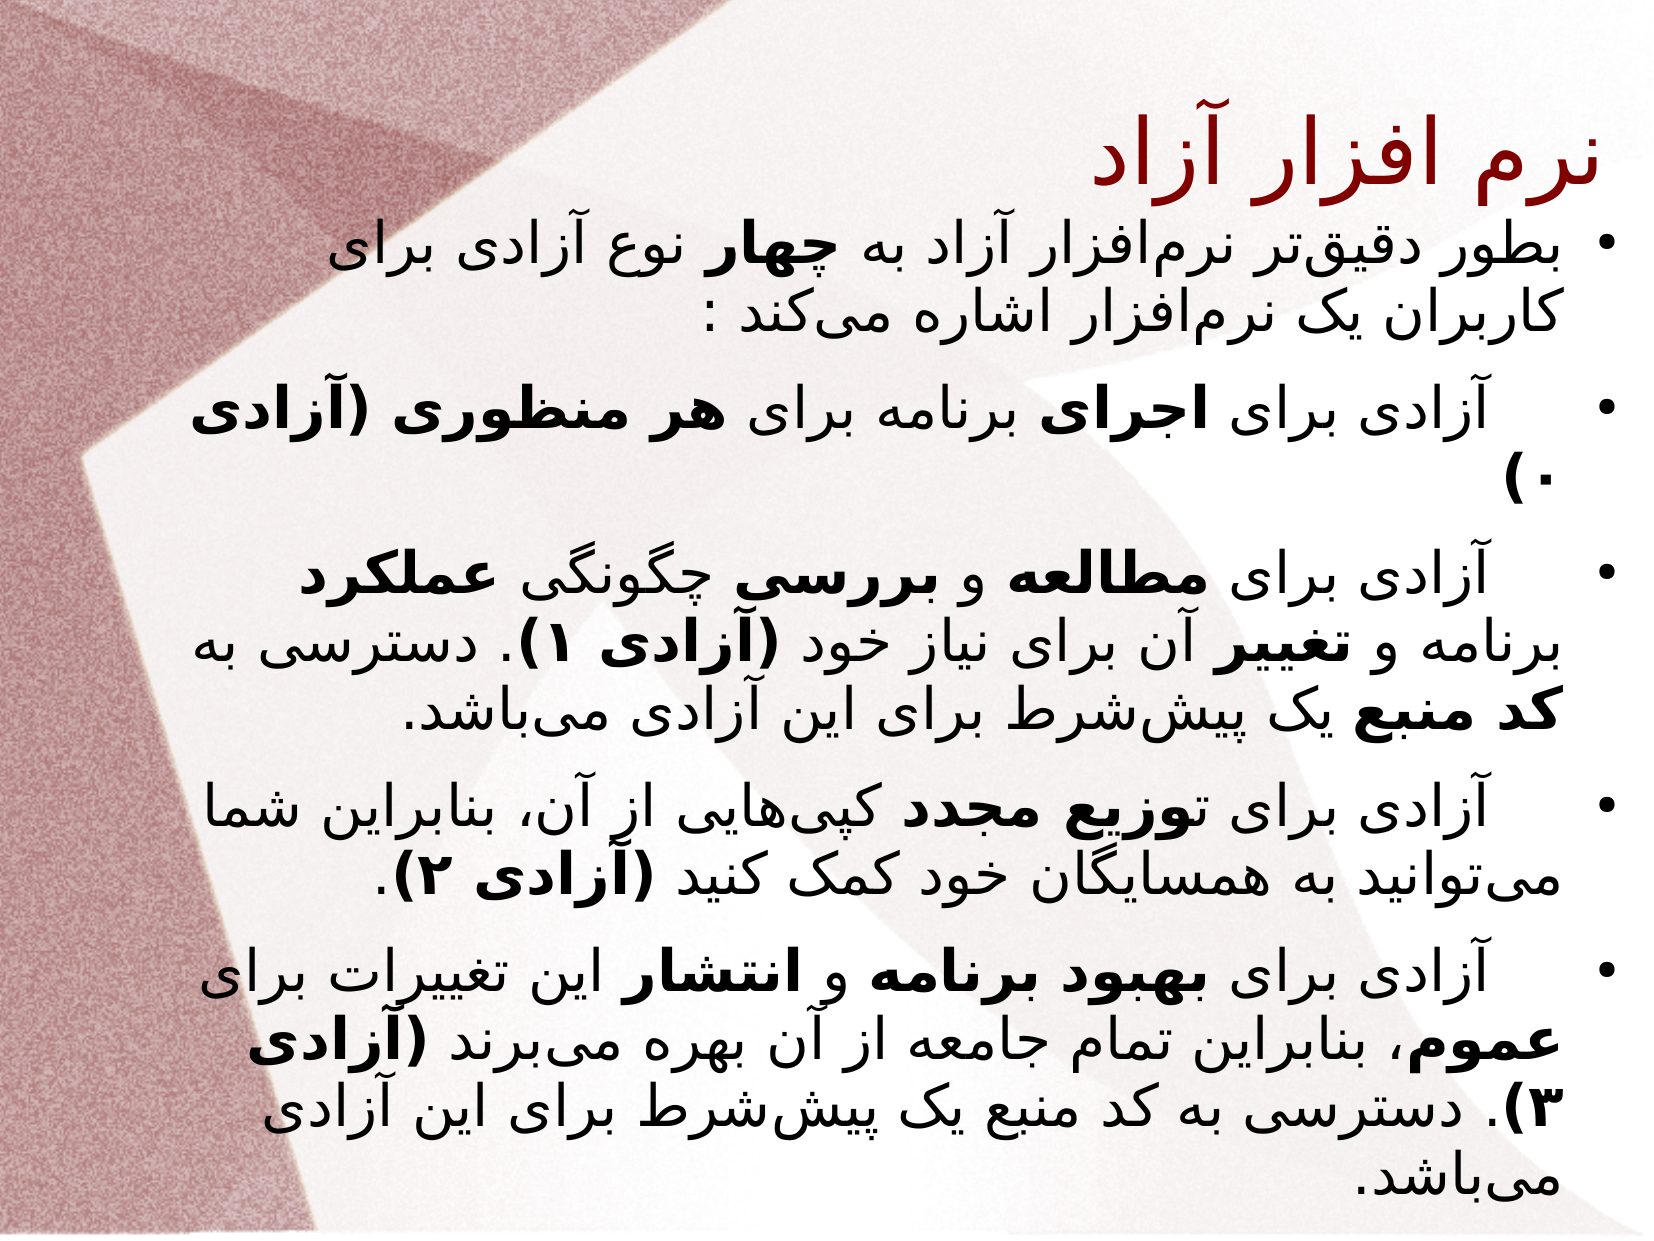

# نرم افزار آزاد
بطور دقیق‌تر نرم‌افزار آزاد به چهار نوع آزادی برای کاربران یک نرم‌افزار اشاره می‌کند :
 آزادی برای اجرای برنامه برای هر منظوری (آزادی ۰)
 آزادی برای مطالعه و بررسی چگونگی عملکرد برنامه و تغییر آن برای نیاز خود (آزادی ۱). دسترسی به کد منبع یک پیش‌شرط برای این آزادی می‌باشد.
 آزادی برای توزیع مجدد کپی‌هایی از آن، بنابراین شما می‌توانید به همسایگان خود کمک کنید (آزادی ۲).
 آزادی برای بهبود برنامه و انتشار این تغییرات برای عموم، بنابراین تمام جامعه از آن بهره می‌برند (آزادی ۳). دسترسی به کد منبع یک پیش‌شرط برای این آزادی می‌باشد.